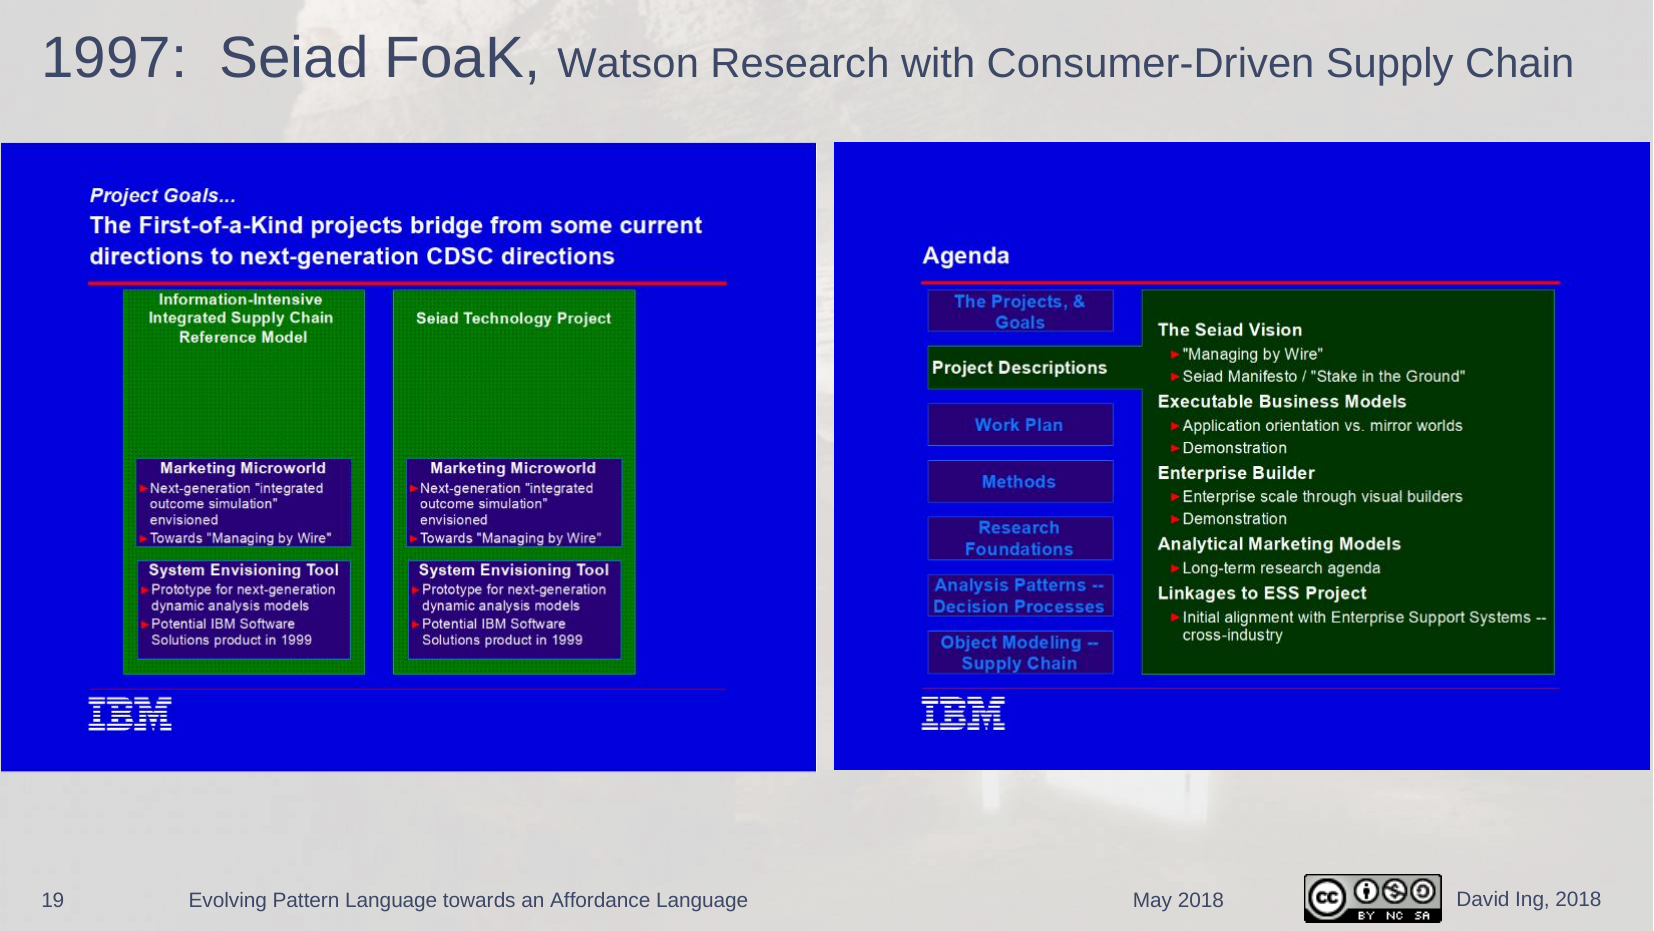

# 1997: Seiad FoaK, Watson Research with Consumer-Driven Supply Chain
Evolving Pattern Language towards an Affordance Language
May 2018
19